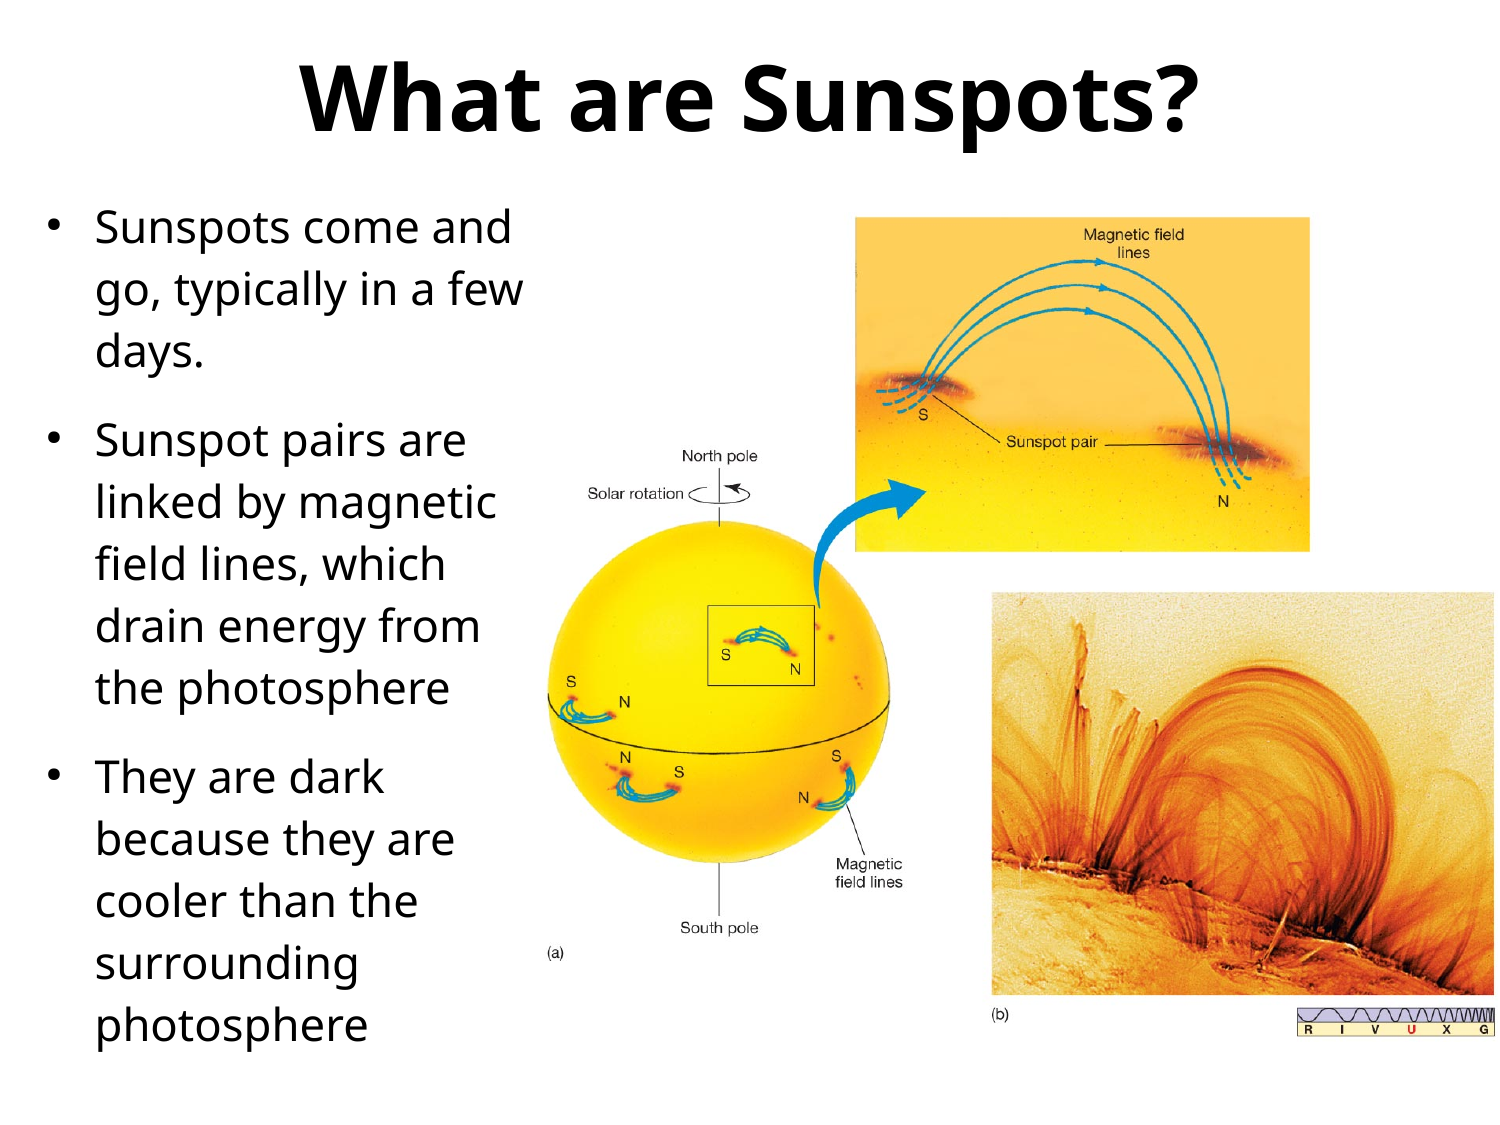

# What are Sunspots?
Sunspots come and go, typically in a few days.
Sunspot pairs are linked by magnetic field lines, which drain energy from the photosphere
They are dark because they are cooler than the surrounding photosphere